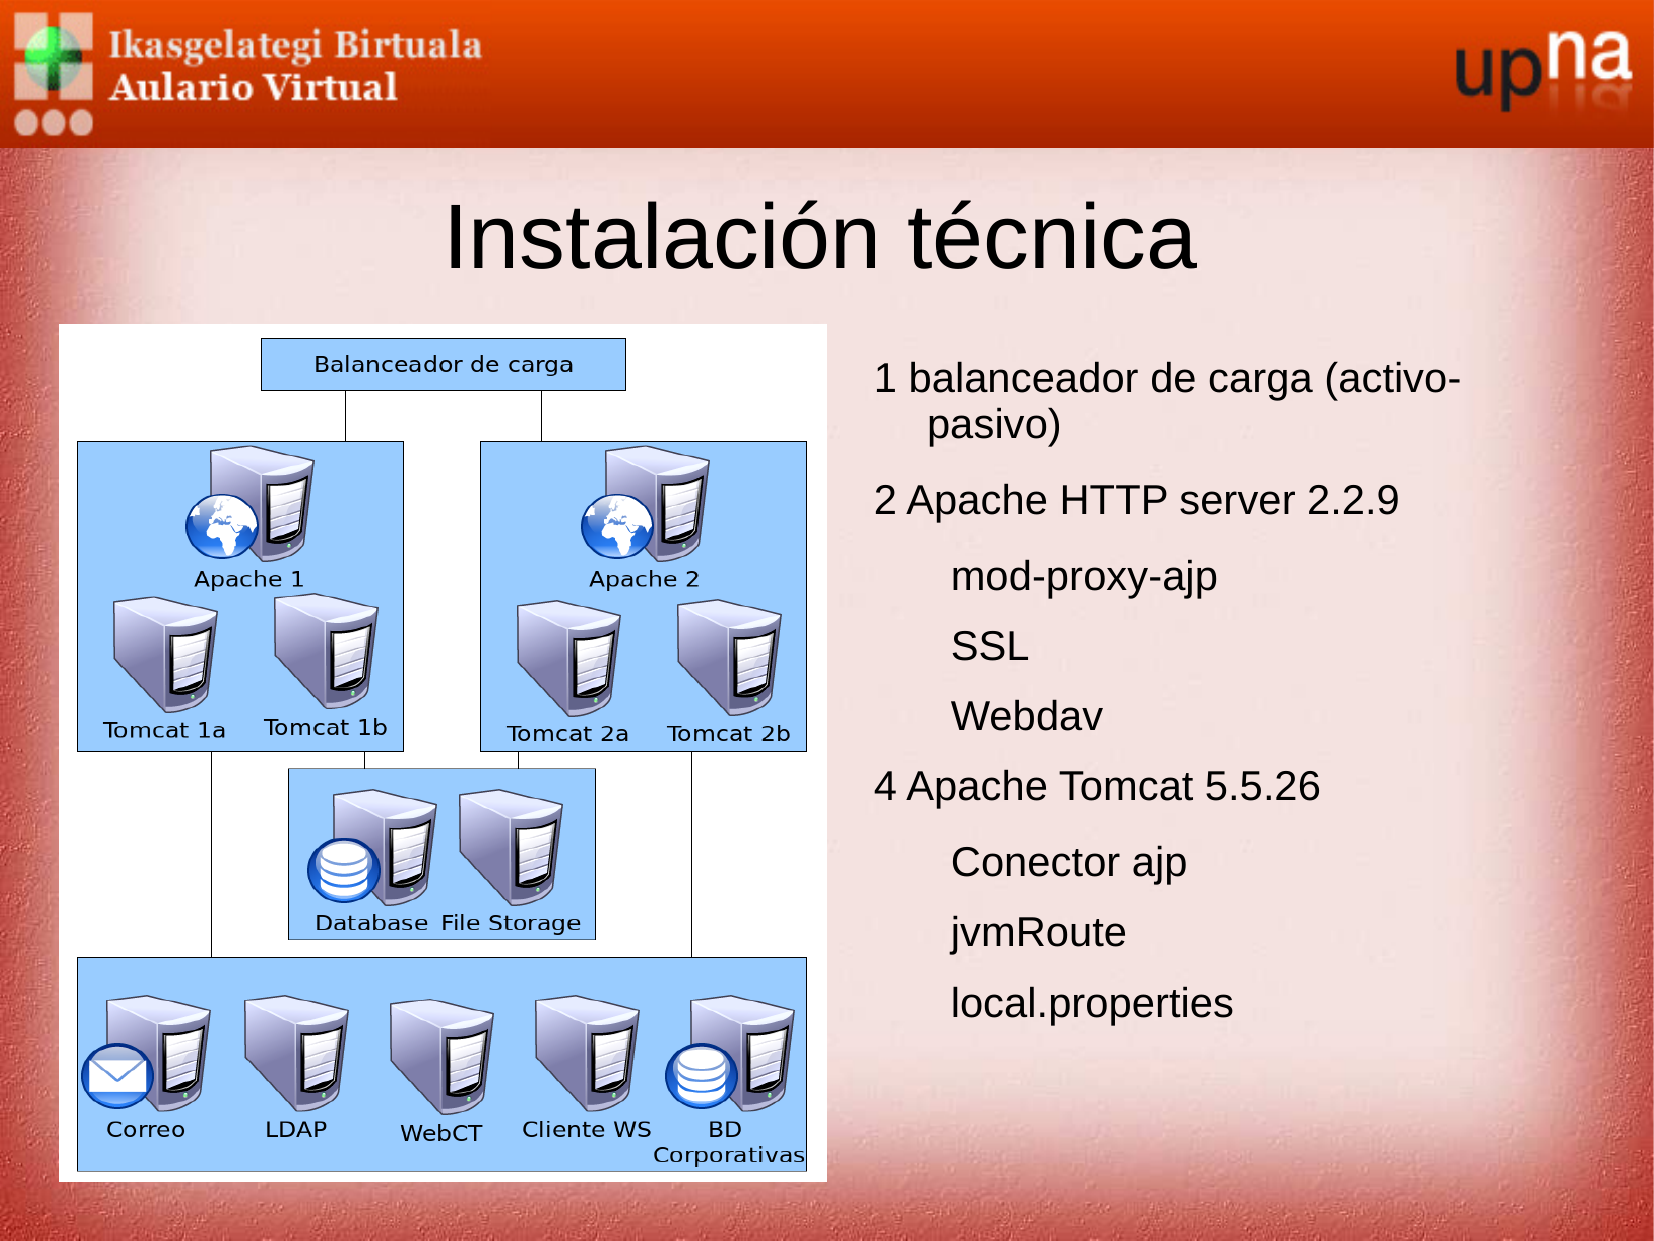

# Instalación técnica
1 balanceador de carga (activo-pasivo)
2 Apache HTTP server 2.2.9
mod-proxy-ajp
SSL
Webdav
4 Apache Tomcat 5.5.26
Conector ajp
jvmRoute
local.properties